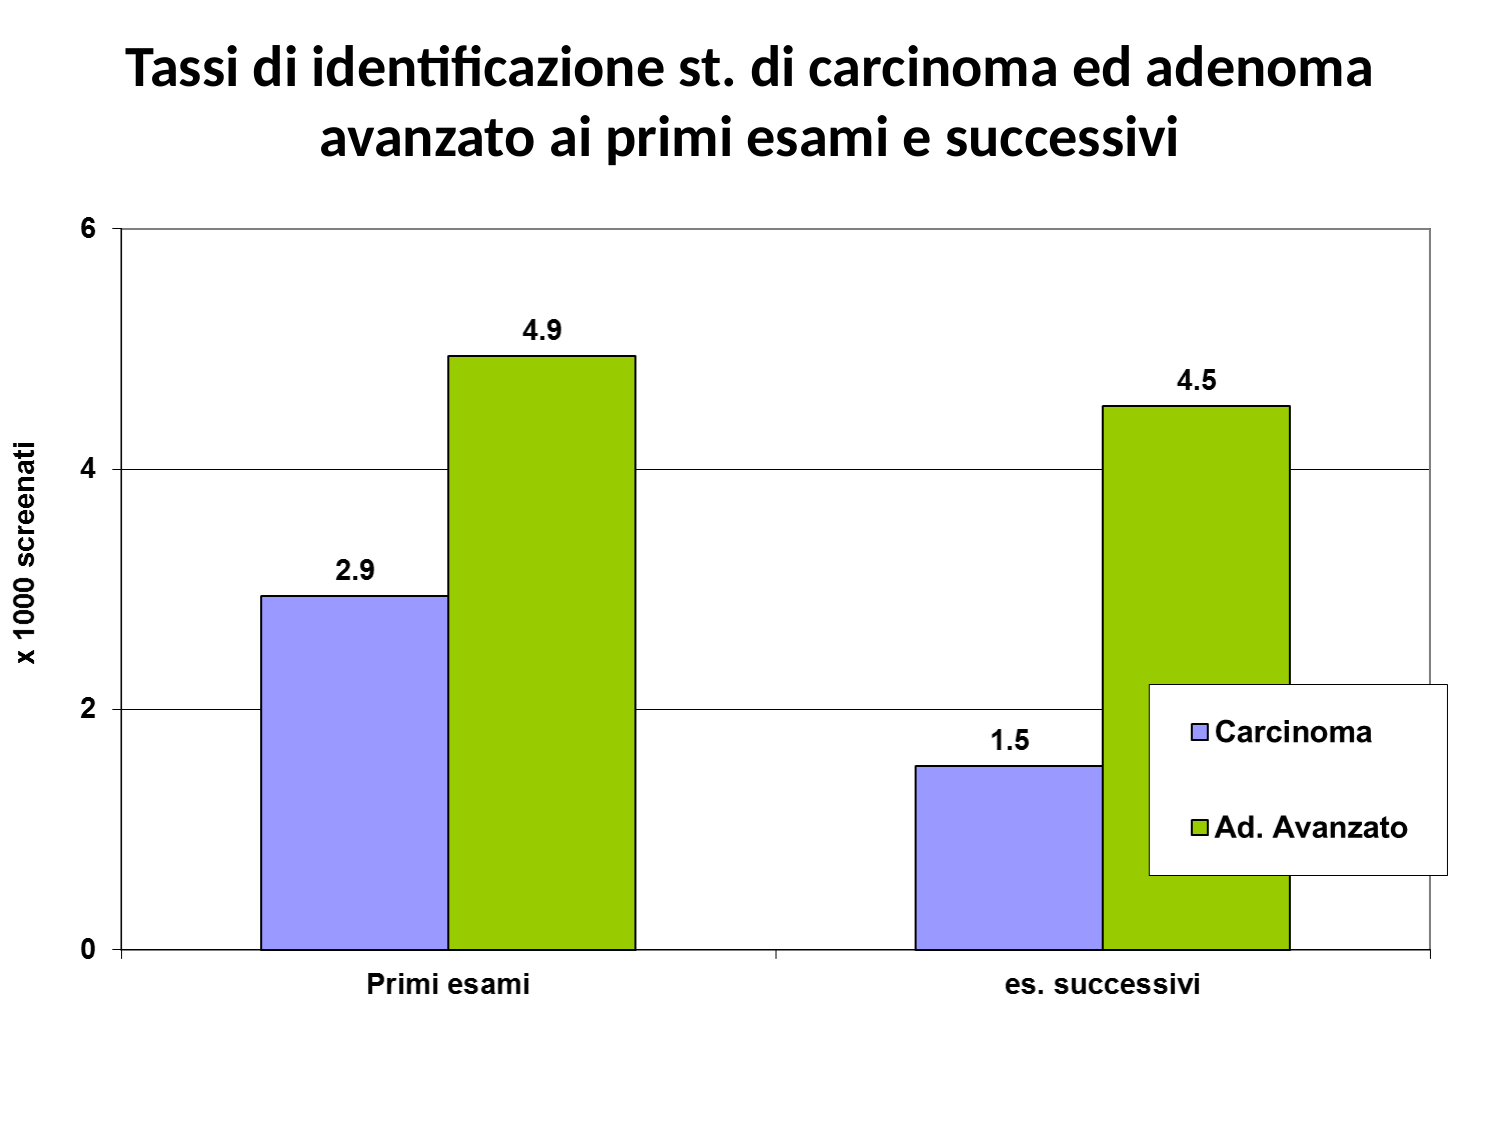

Tassi di identificazione st. di carcinoma ed adenoma avanzato ai primi esami e successivi